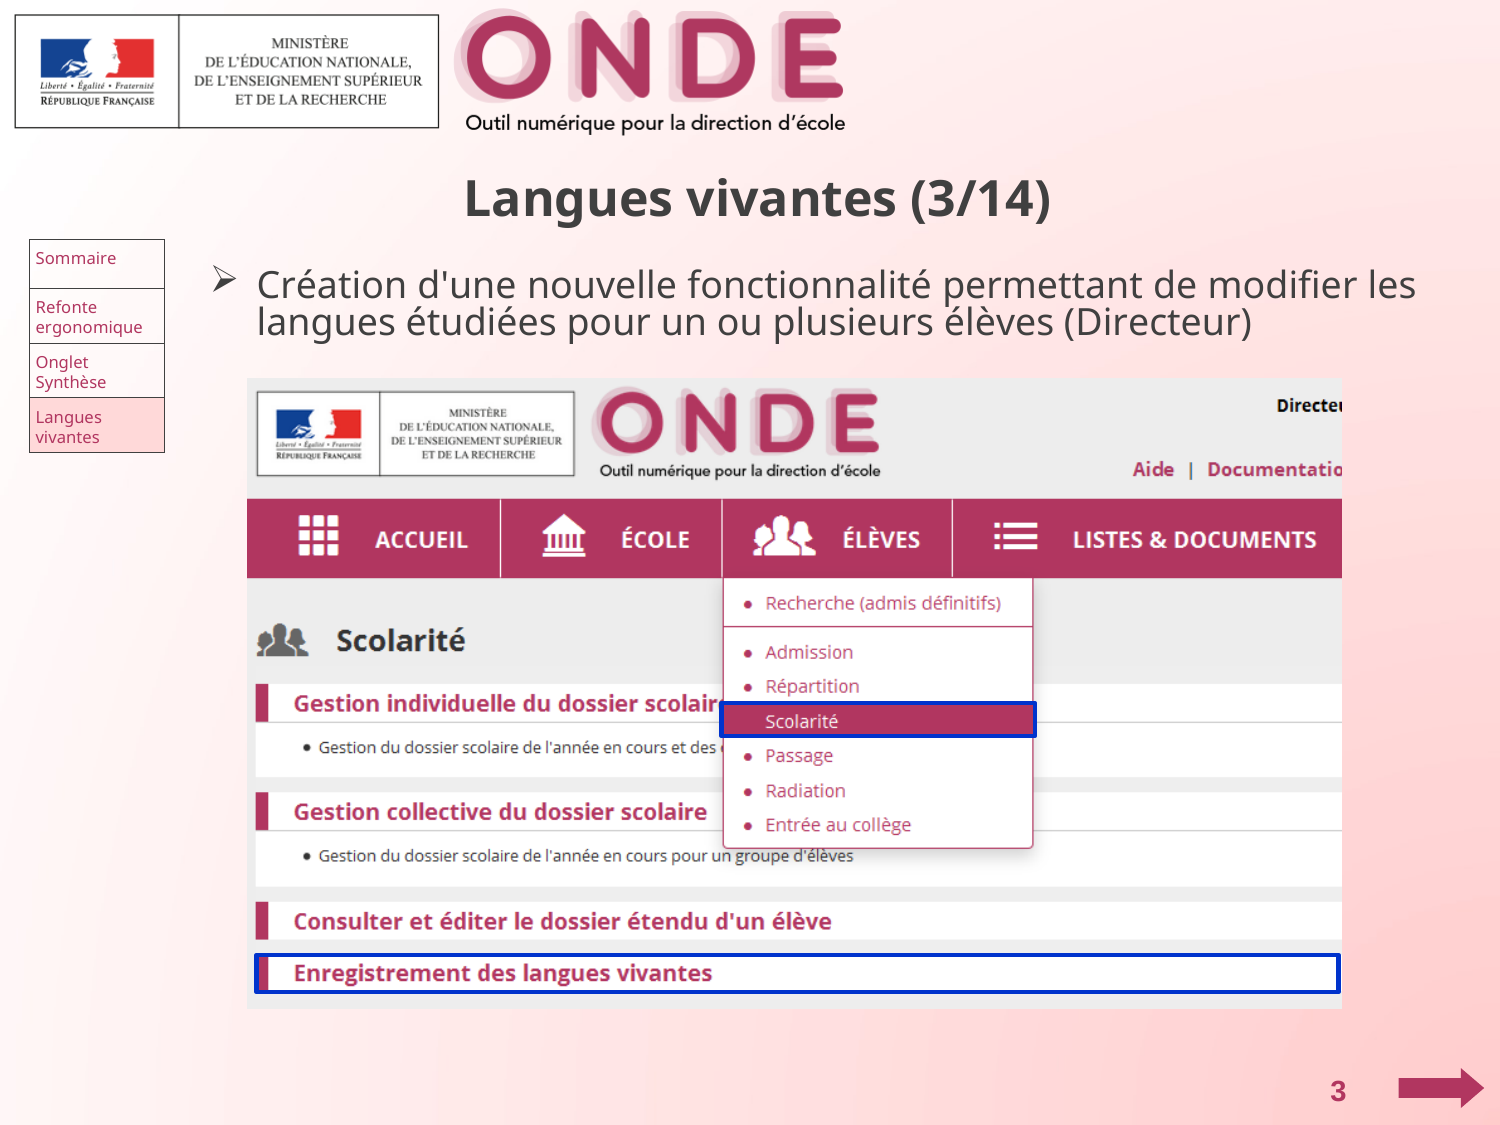

Langues vivantes (3/14)
| Sommaire |
| --- |
| Refonte ergonomique |
| Onglet Synthèse |
| Langues vivantes |
Création d'une nouvelle fonctionnalité permettant de modifier les langues étudiées pour un ou plusieurs élèves (Directeur)